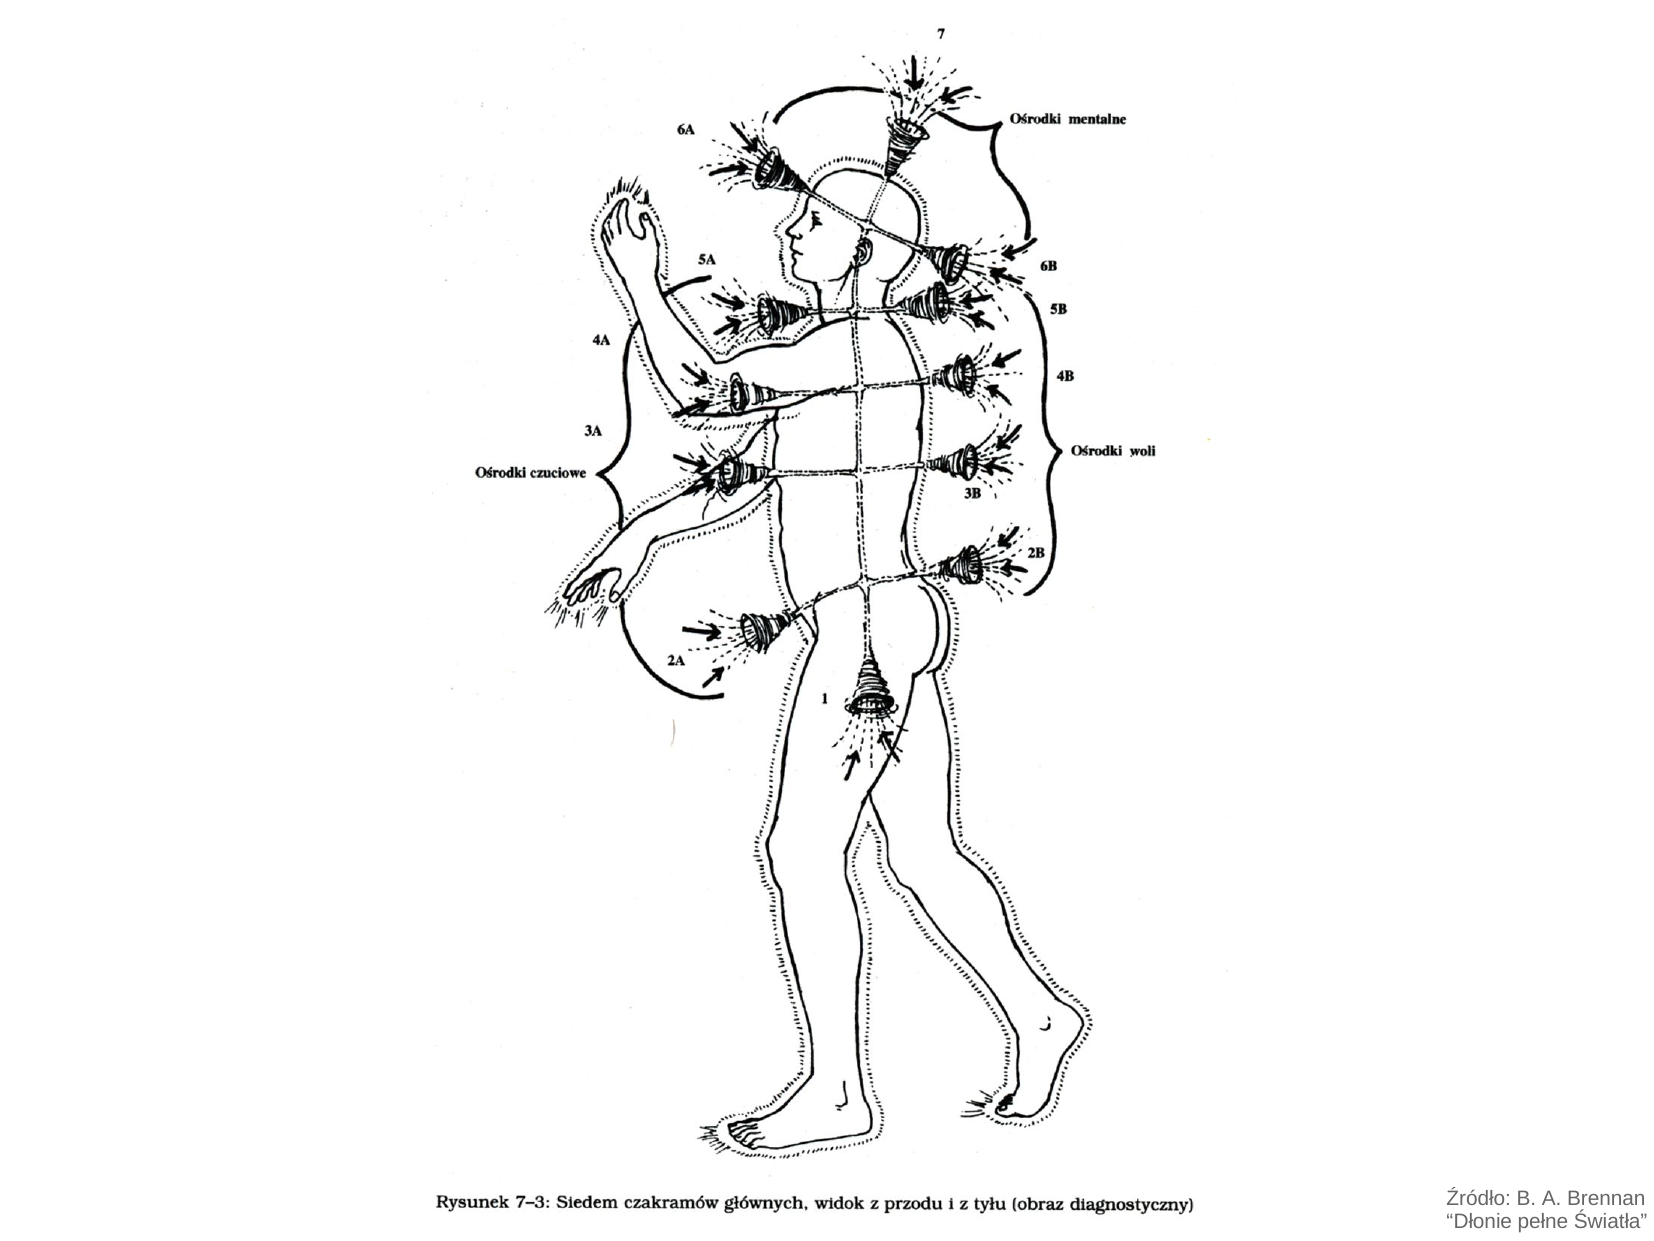

Źródło: B. A. Brennan
“Dłonie pełne Światła”